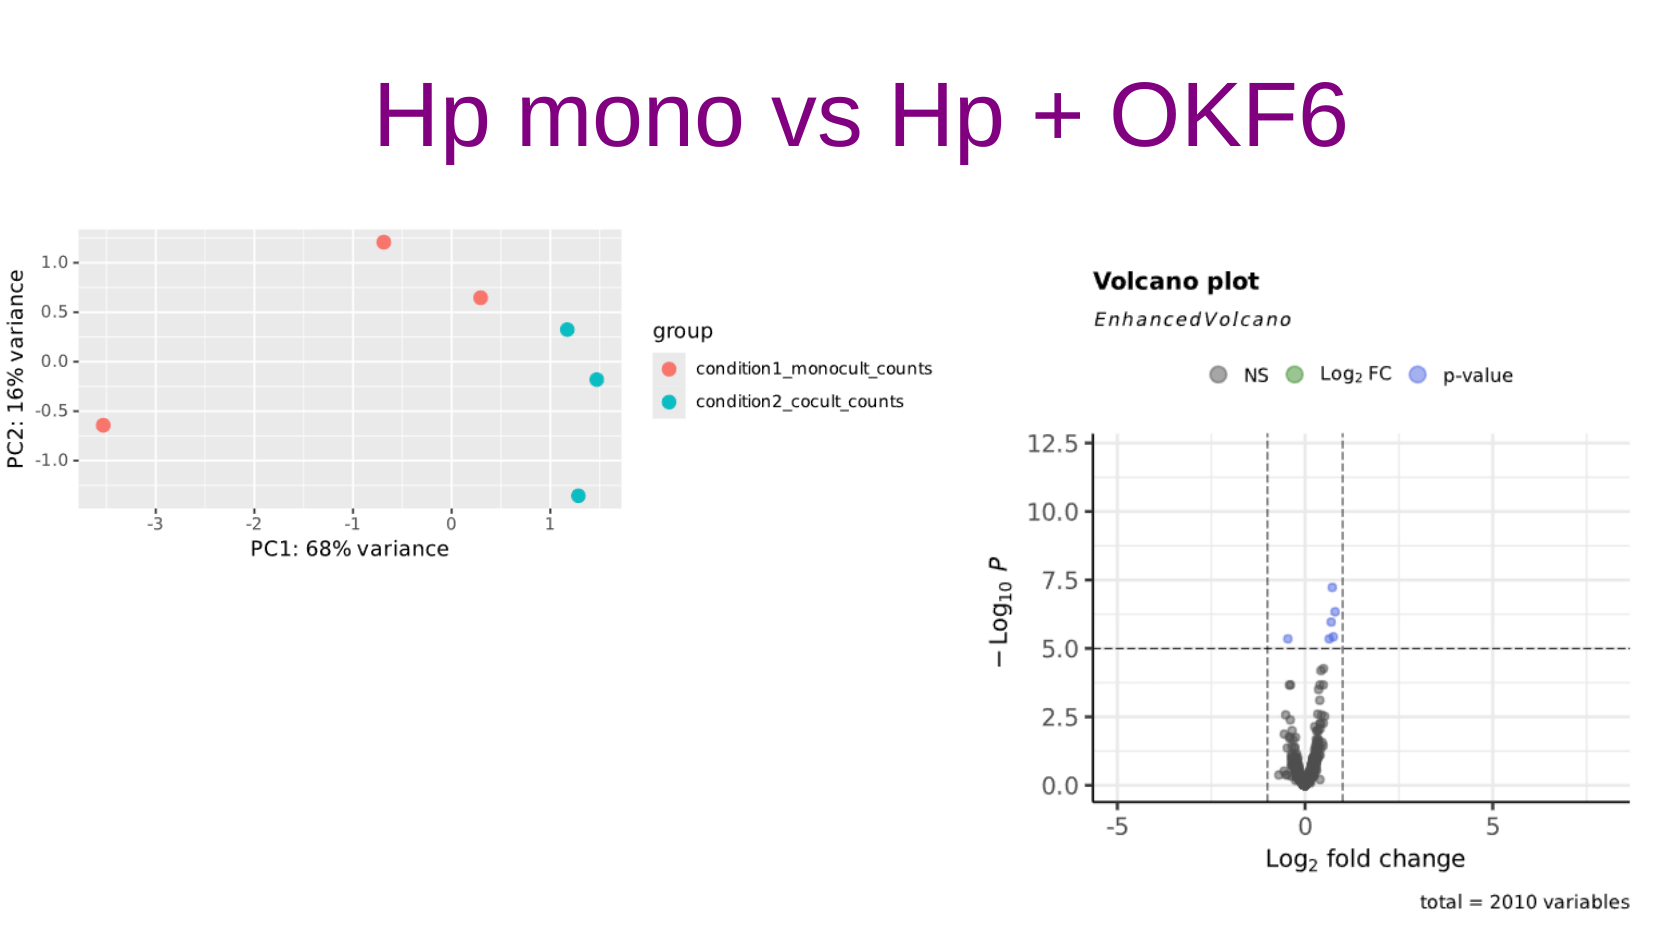

# Hp mono vs Hp + OKF6